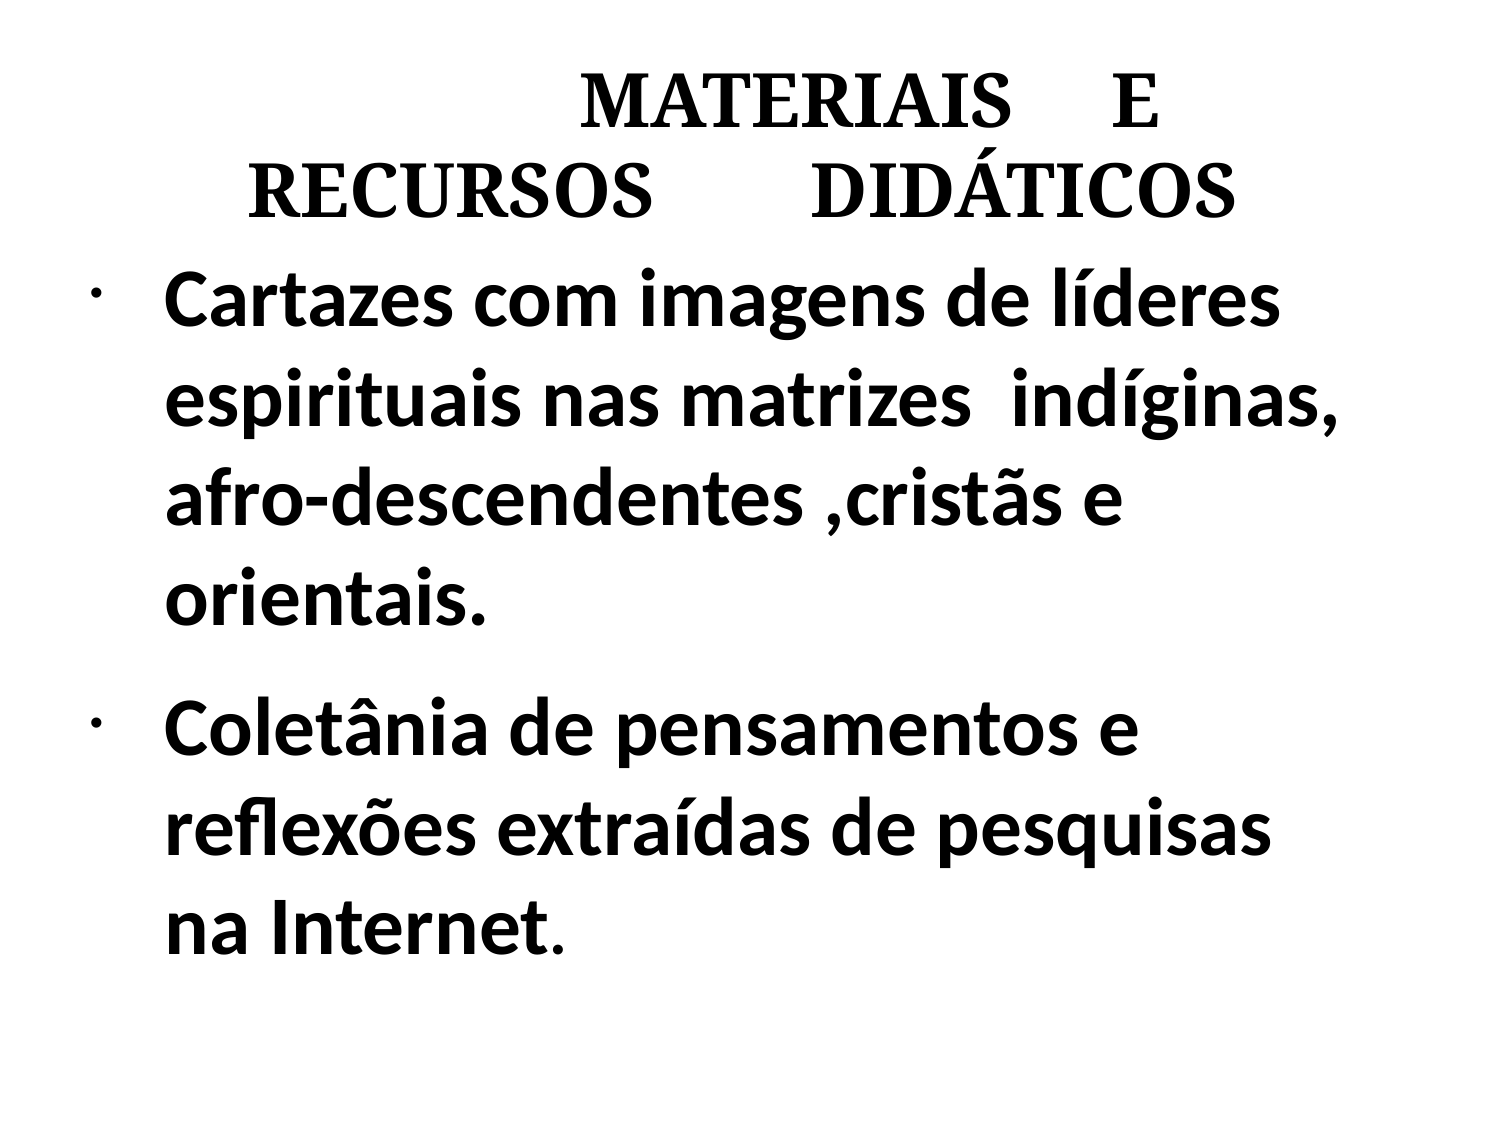

# MATERIAIS E RECURSOS DIDÁTICOS
Cartazes com imagens de líderes espirituais nas matrizes indíginas, afro-descendentes ,cristãs e orientais.
Coletânia de pensamentos e reflexões extraídas de pesquisas na Internet.